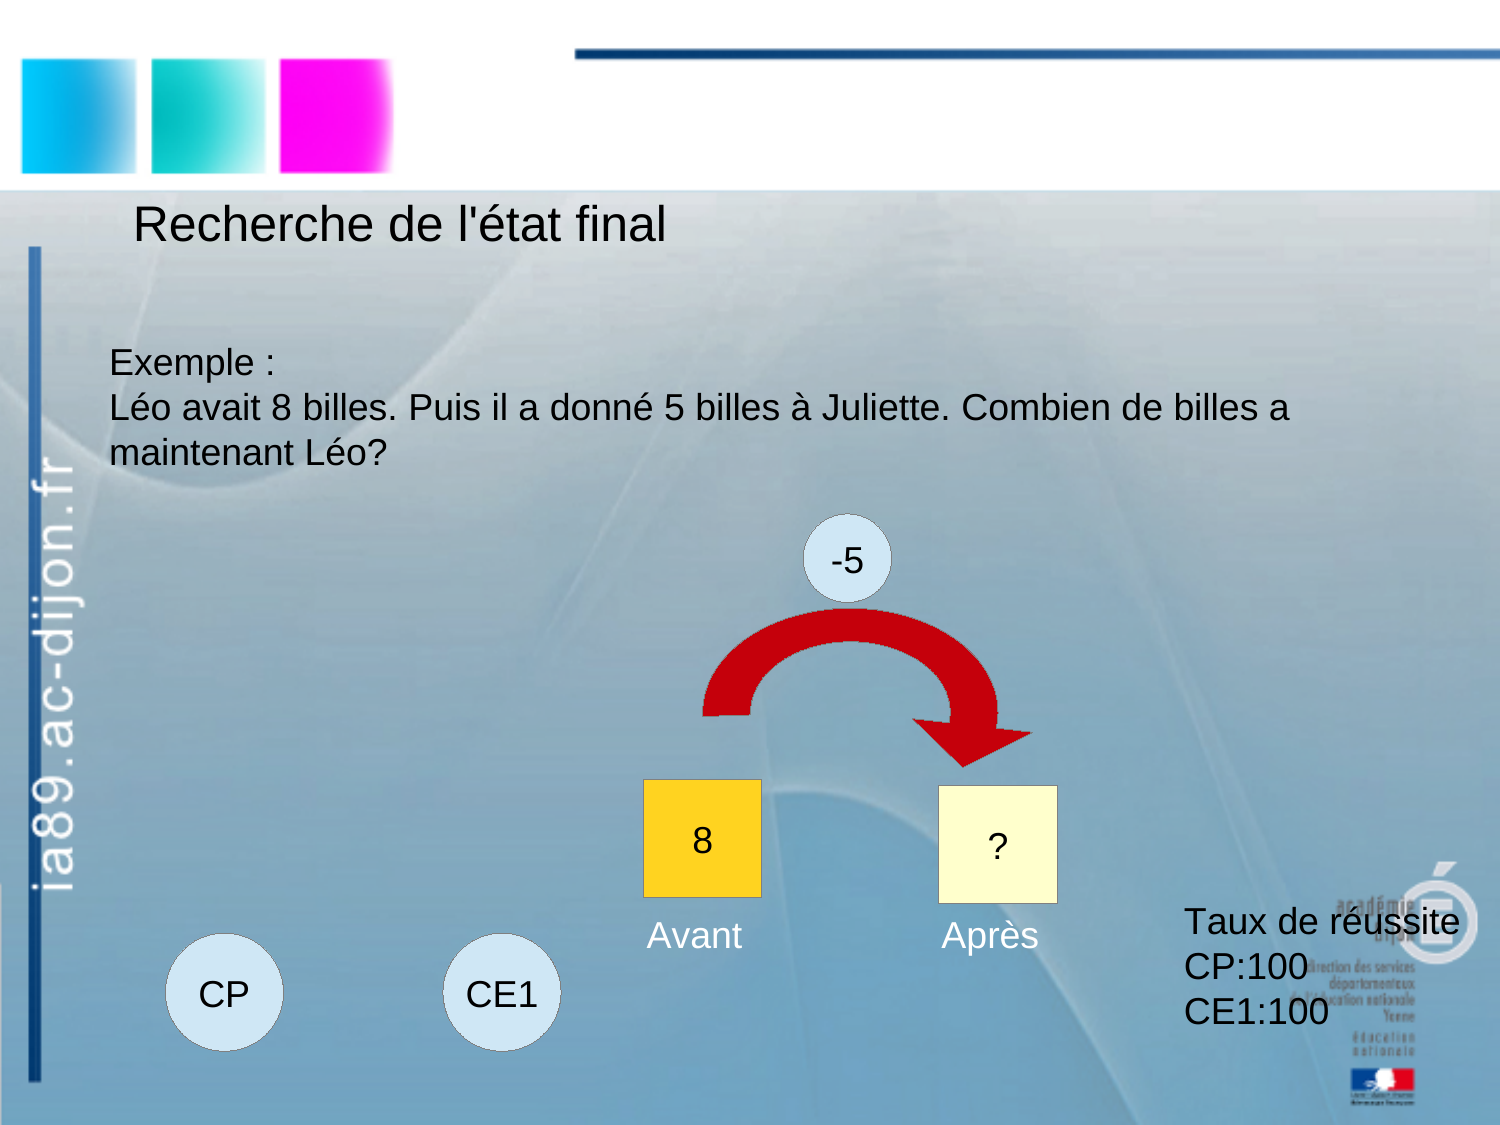

Recherche de l'état final
Exemple :
Léo avait 8 billes. Puis il a donné 5 billes à Juliette. Combien de billes a maintenant Léo?
-5
8
?
Taux de réussite
CP:100
CE1:100
Avant			Après
CP
CE1